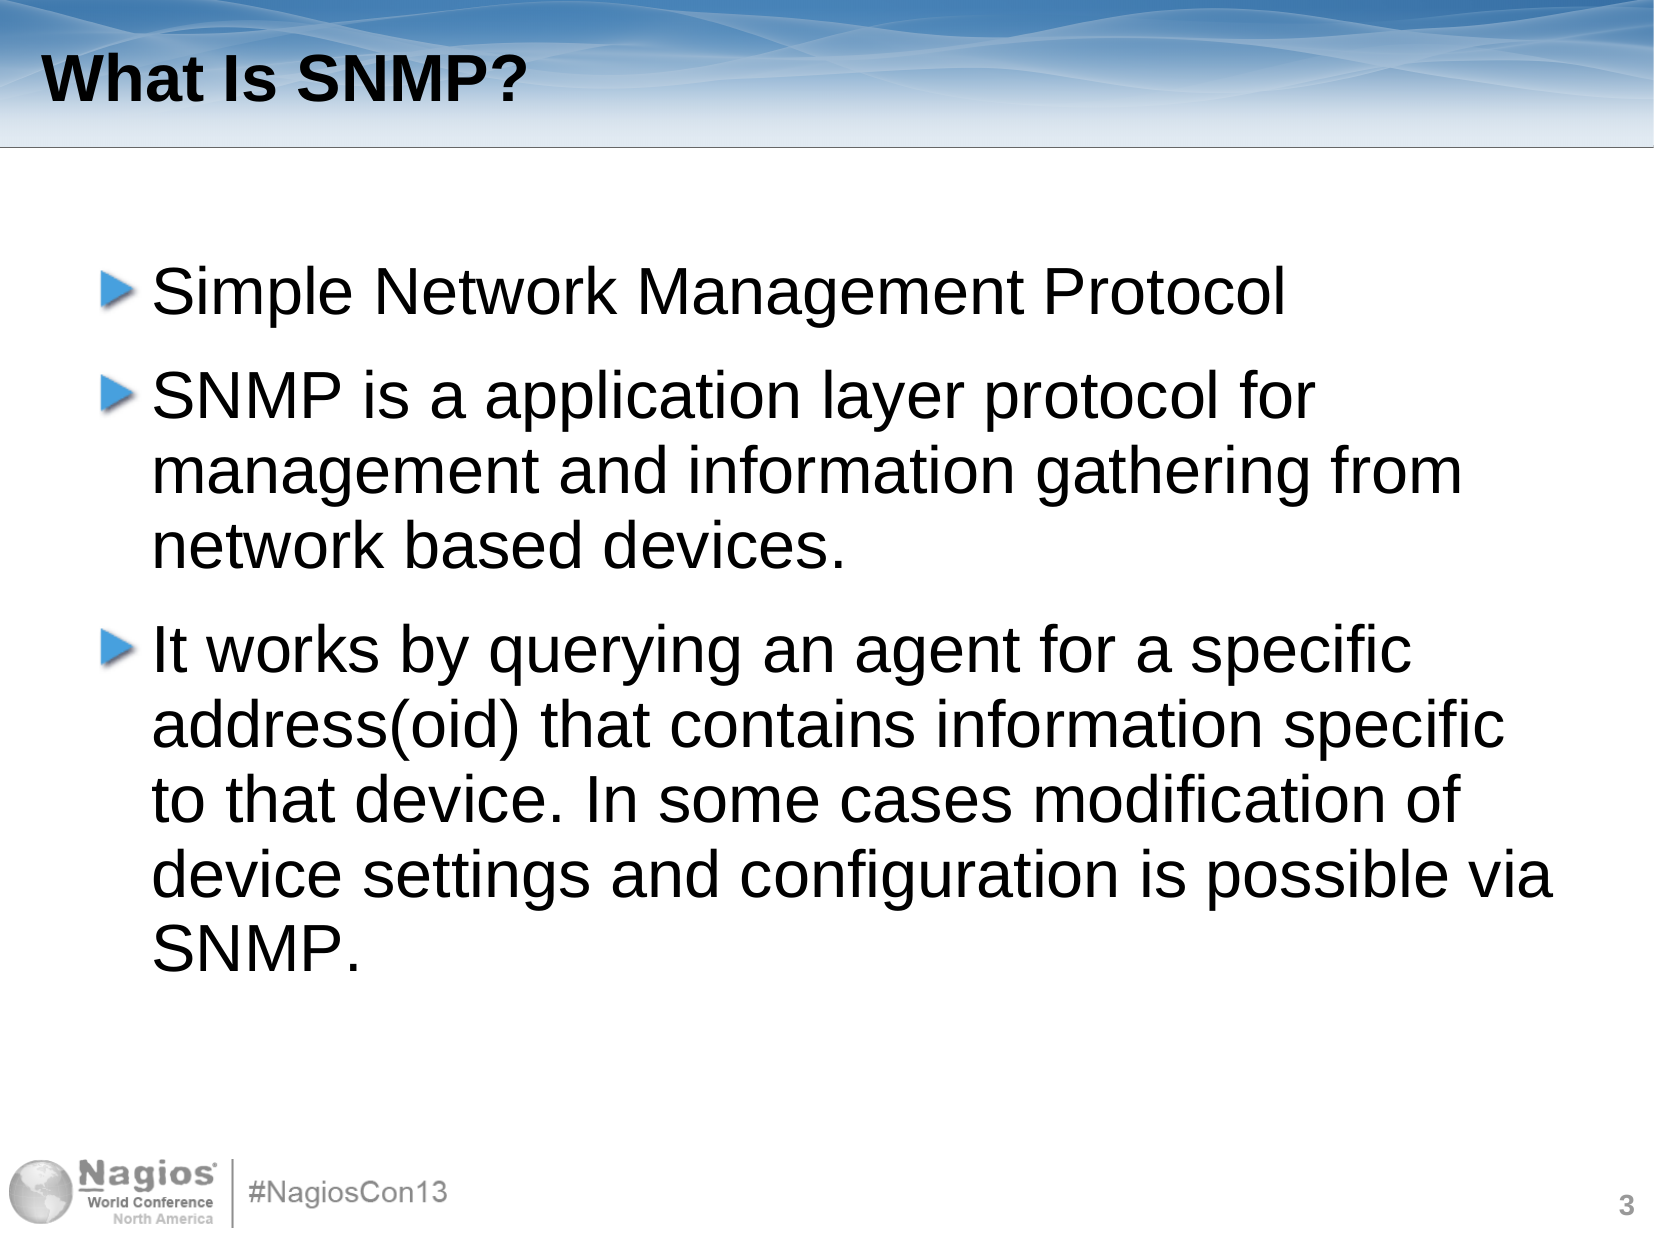

# What Is SNMP?
Simple Network Management Protocol
SNMP is a application layer protocol for management and information gathering from network based devices.
It works by querying an agent for a specific address(oid) that contains information specific to that device. In some cases modification of device settings and configuration is possible via SNMP.
3